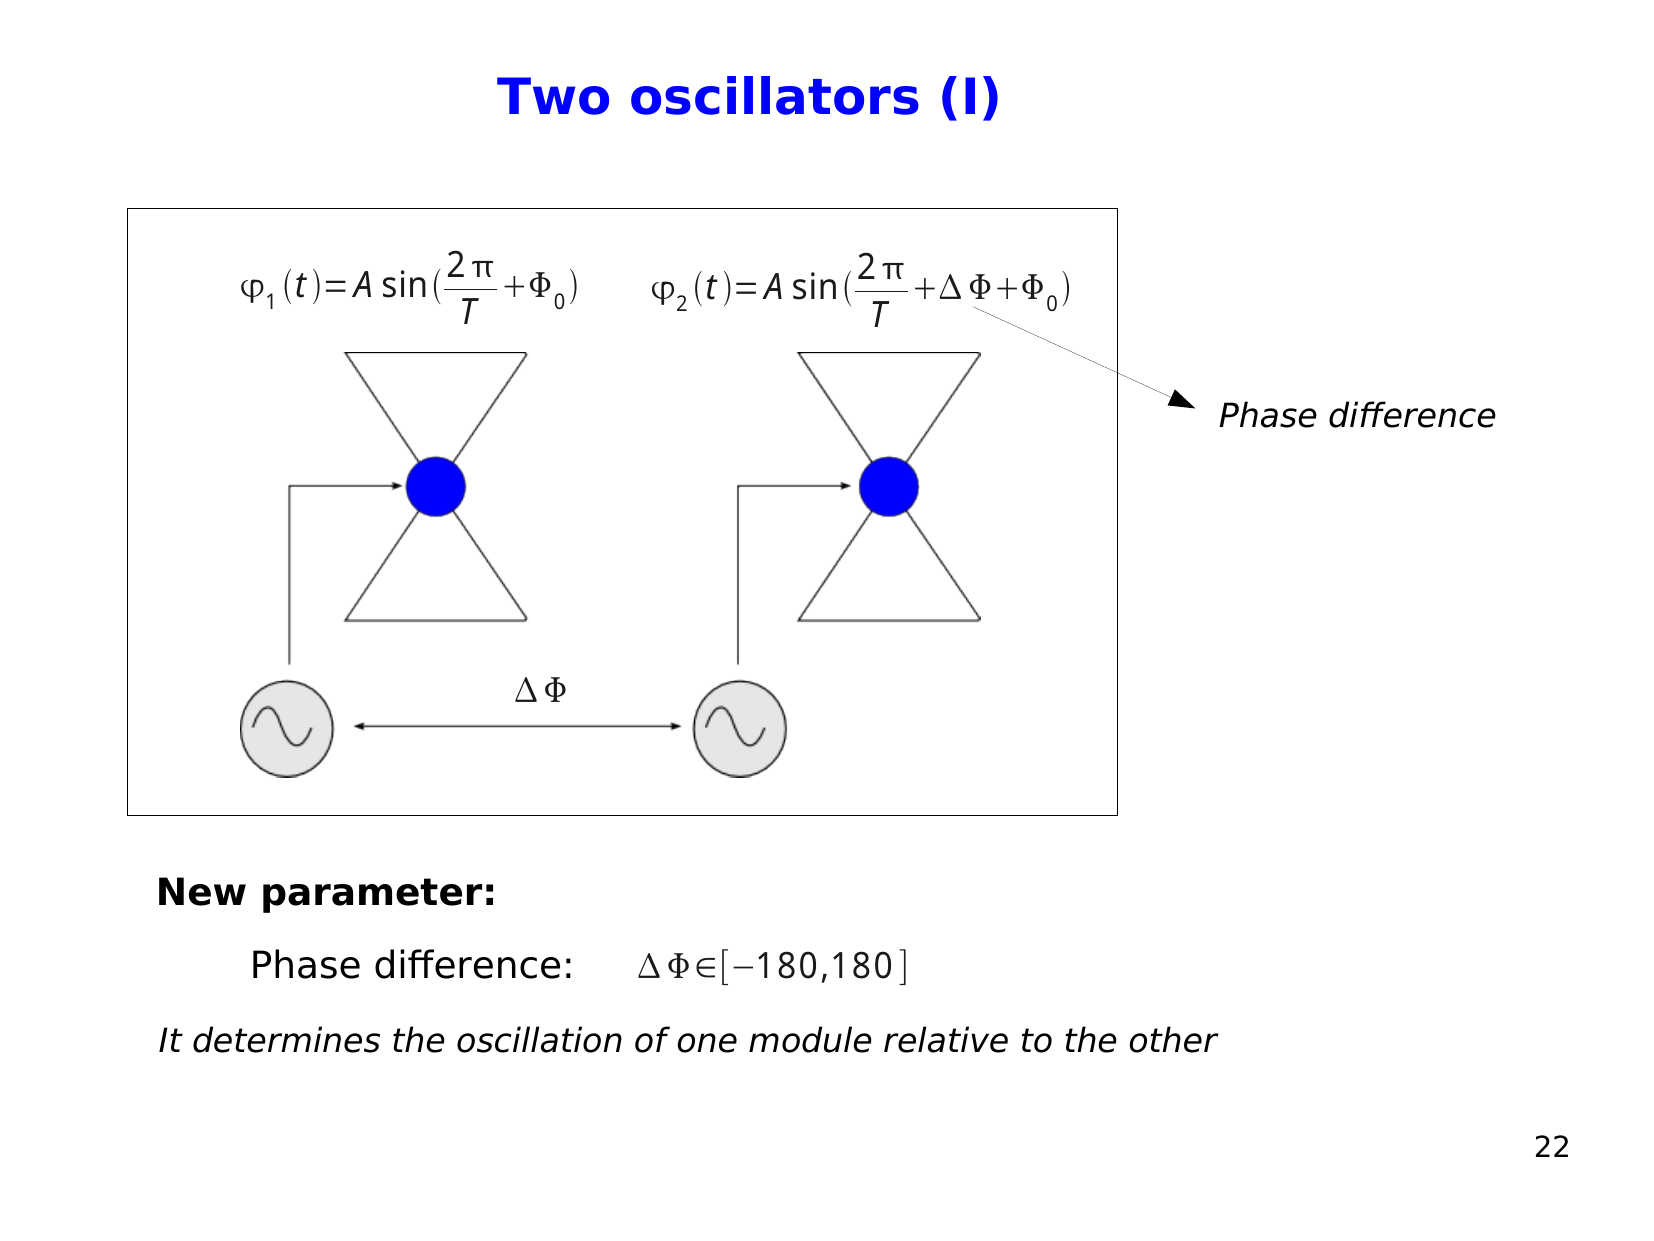

Two oscillators (I)
Phase difference
New parameter:
 Phase difference:
It determines the oscillation of one module relative to the other
22